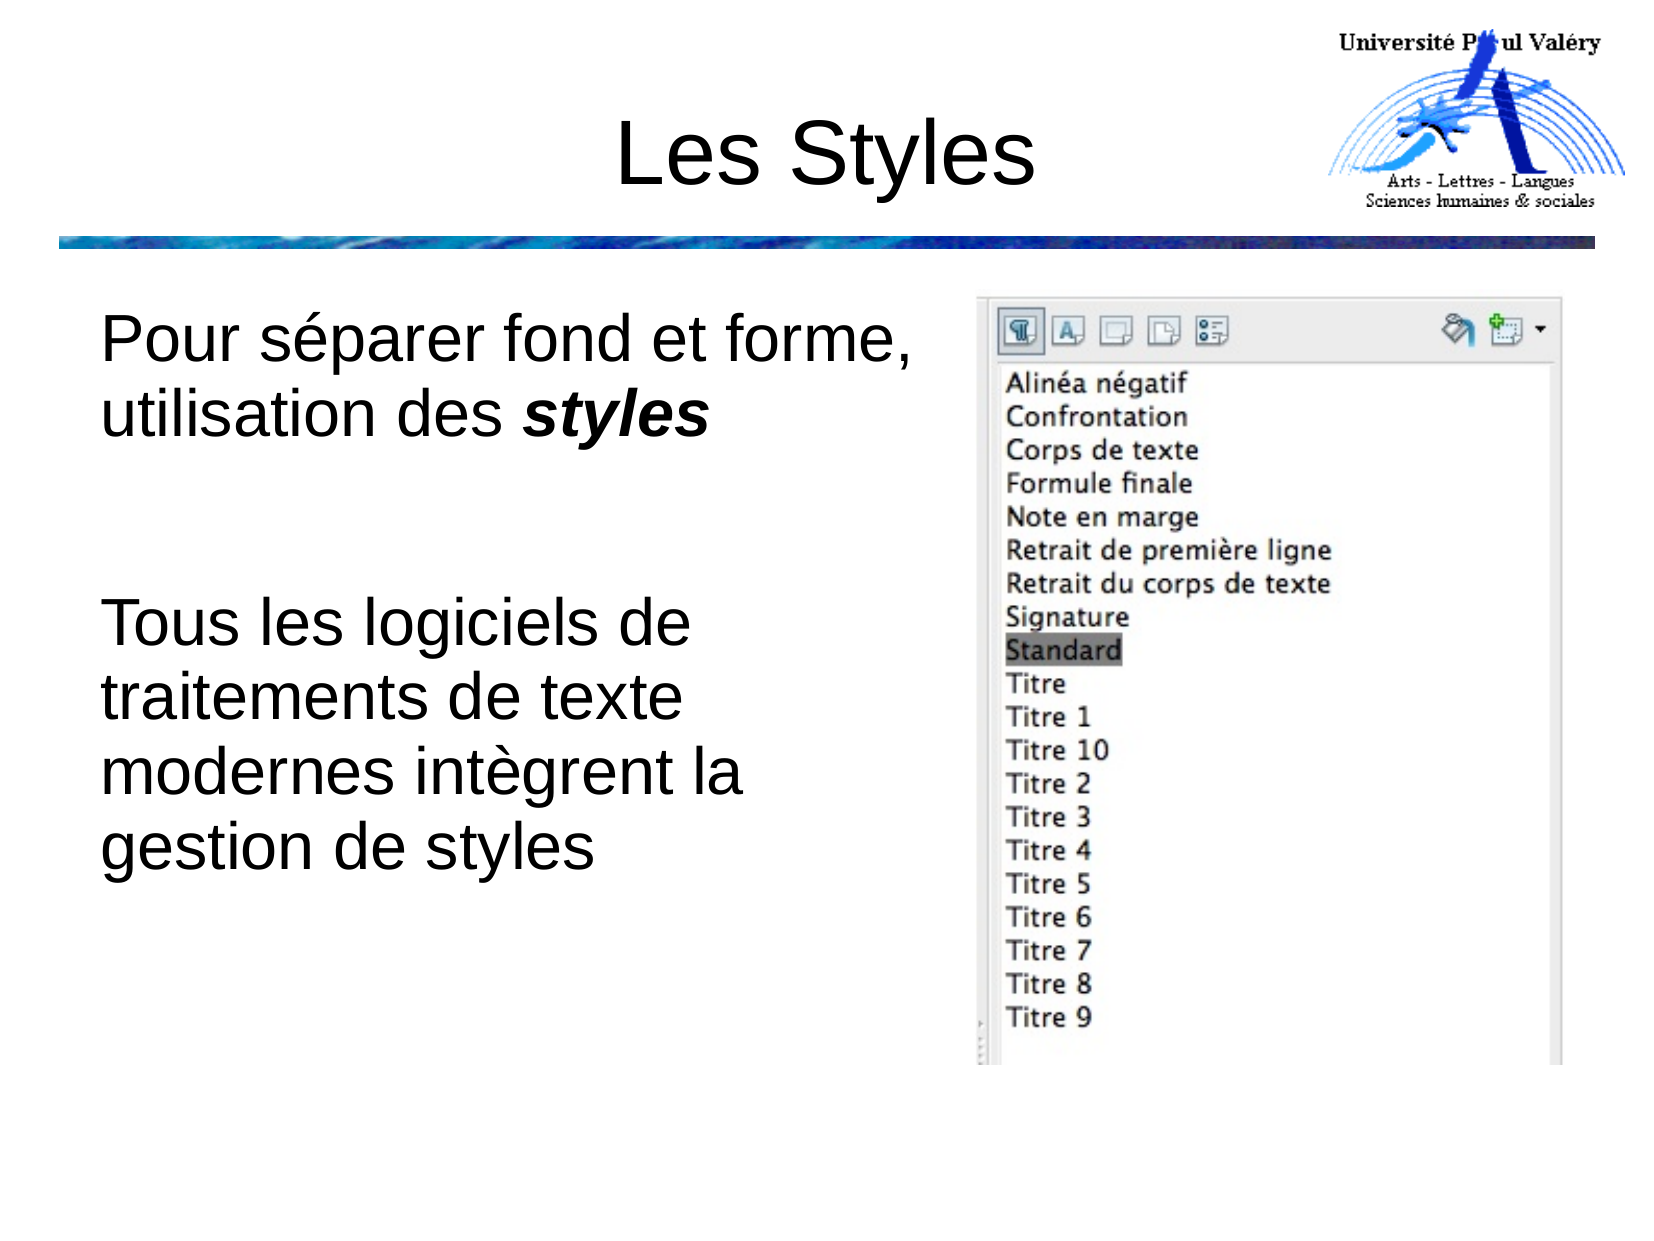

# Les Styles
Pour séparer fond et forme, utilisation des styles
Tous les logiciels de traitements de texte modernes intègrent la gestion de styles